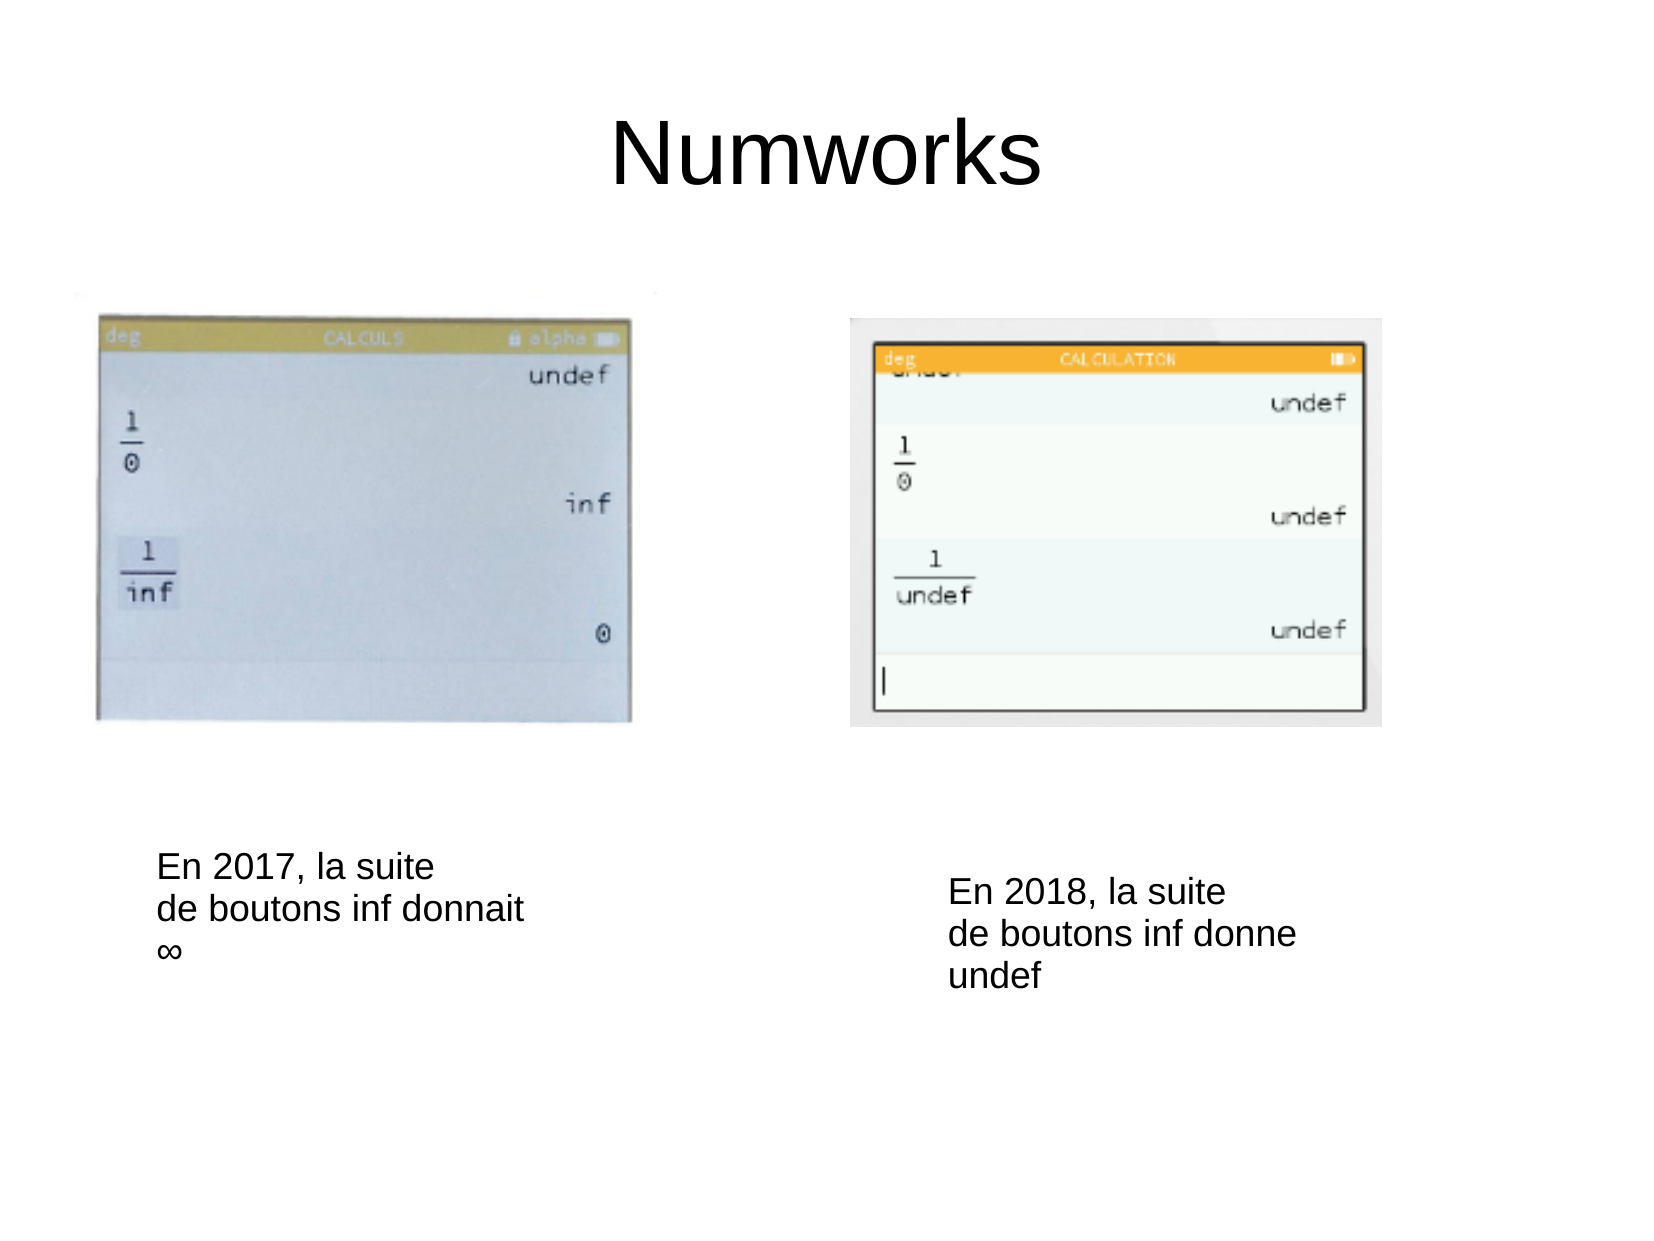

# Numworks
En 2017, la suite
de boutons inf donnait
∞
En 2018, la suite
de boutons inf donne
undef